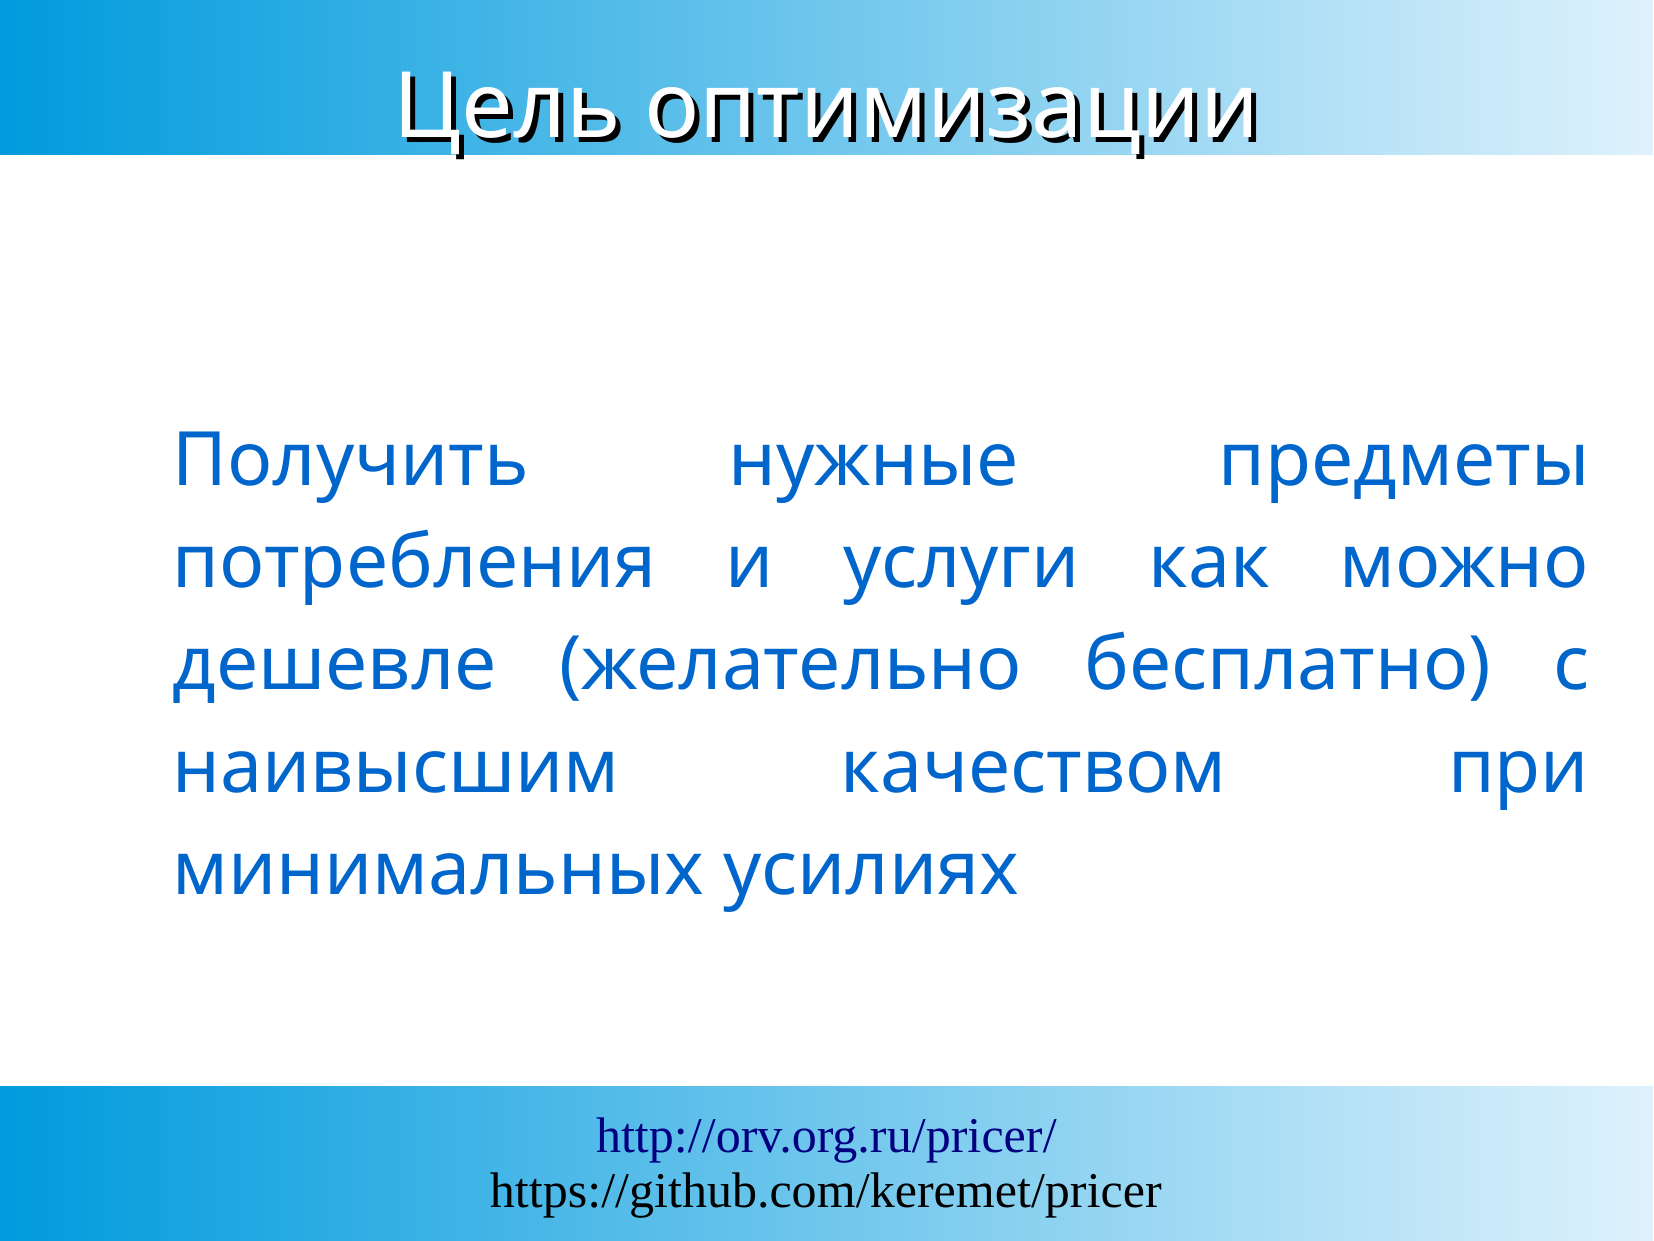

# Цель оптимизации
Получить нужные предметы потребления и услуги как можно дешевле (желательно бесплатно) с наивысшим качеством при минимальных усилиях